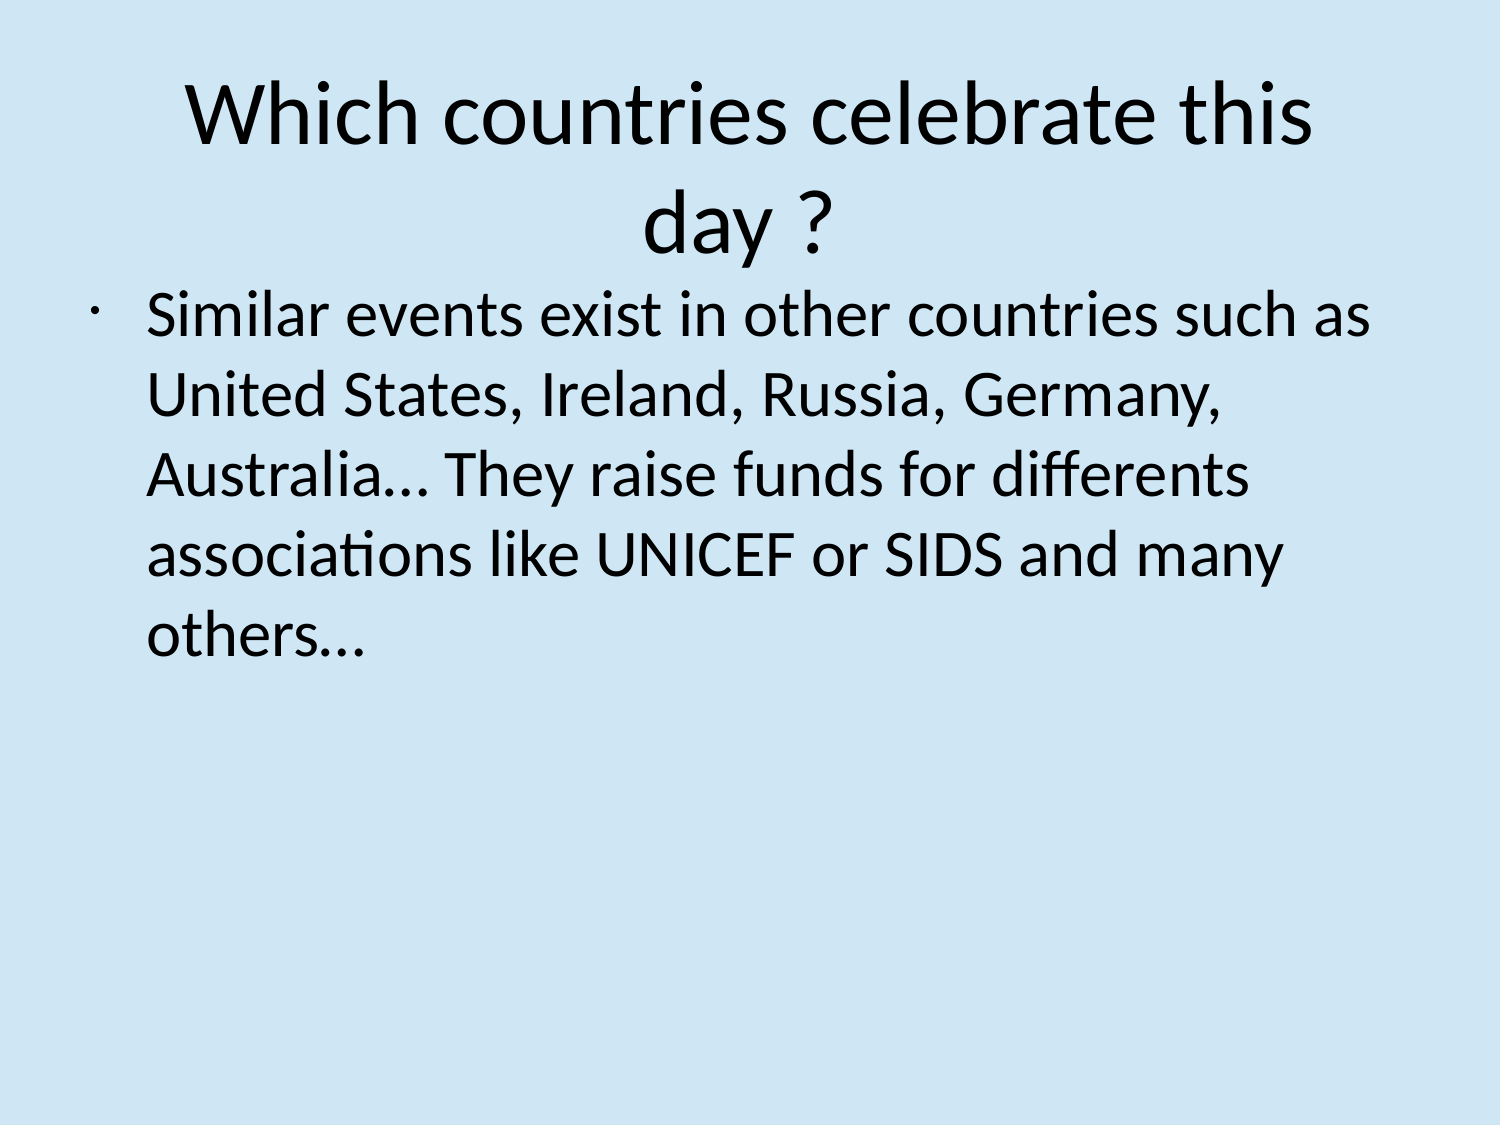

# Which countries celebrate this day ?
Similar events exist in other countries such as United States, Ireland, Russia, Germany, Australia… They raise funds for differents associations like UNICEF or SIDS and many others…